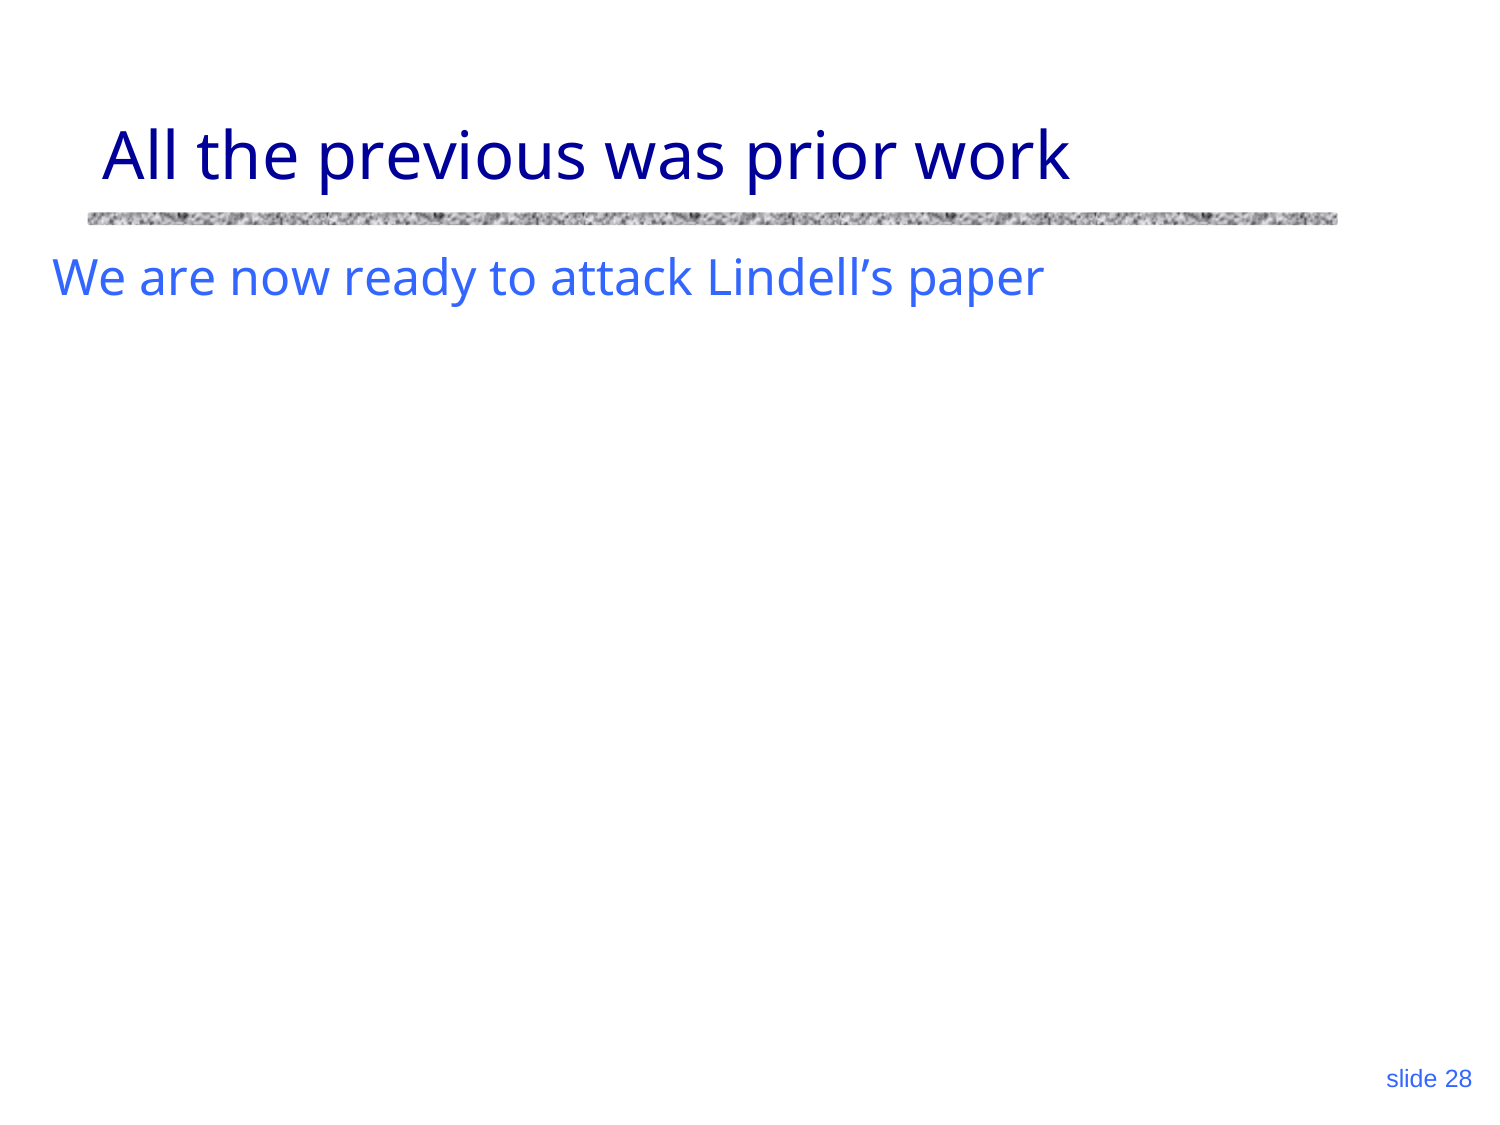

# All the previous was prior work
We are now ready to attack Lindell’s paper
slide